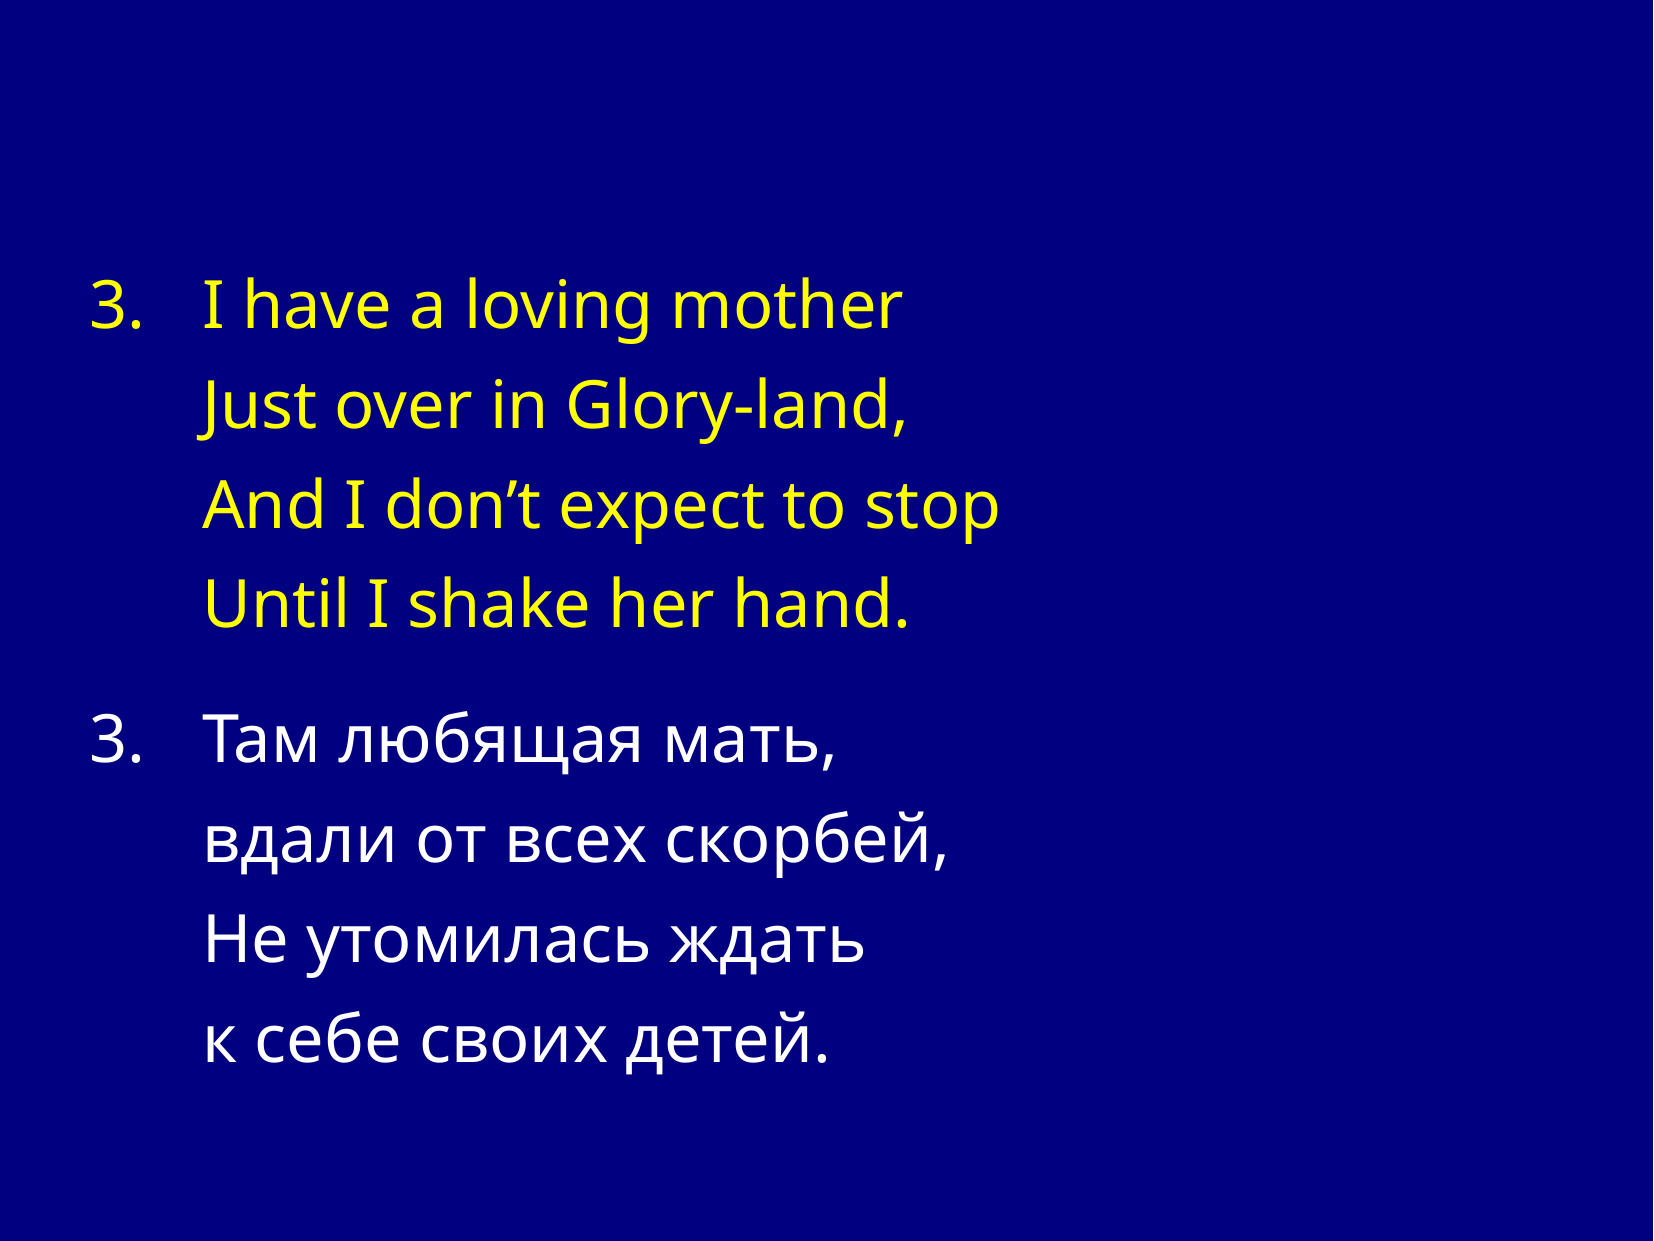

3.	I have a loving mother
	Just over in Glory-land,
	And I don’t expect to stop
	Until I shake her hand.
3.	Там любящая мать,
	вдали от всех скорбей,
	Не утомилась ждать
	к себе своих детей.